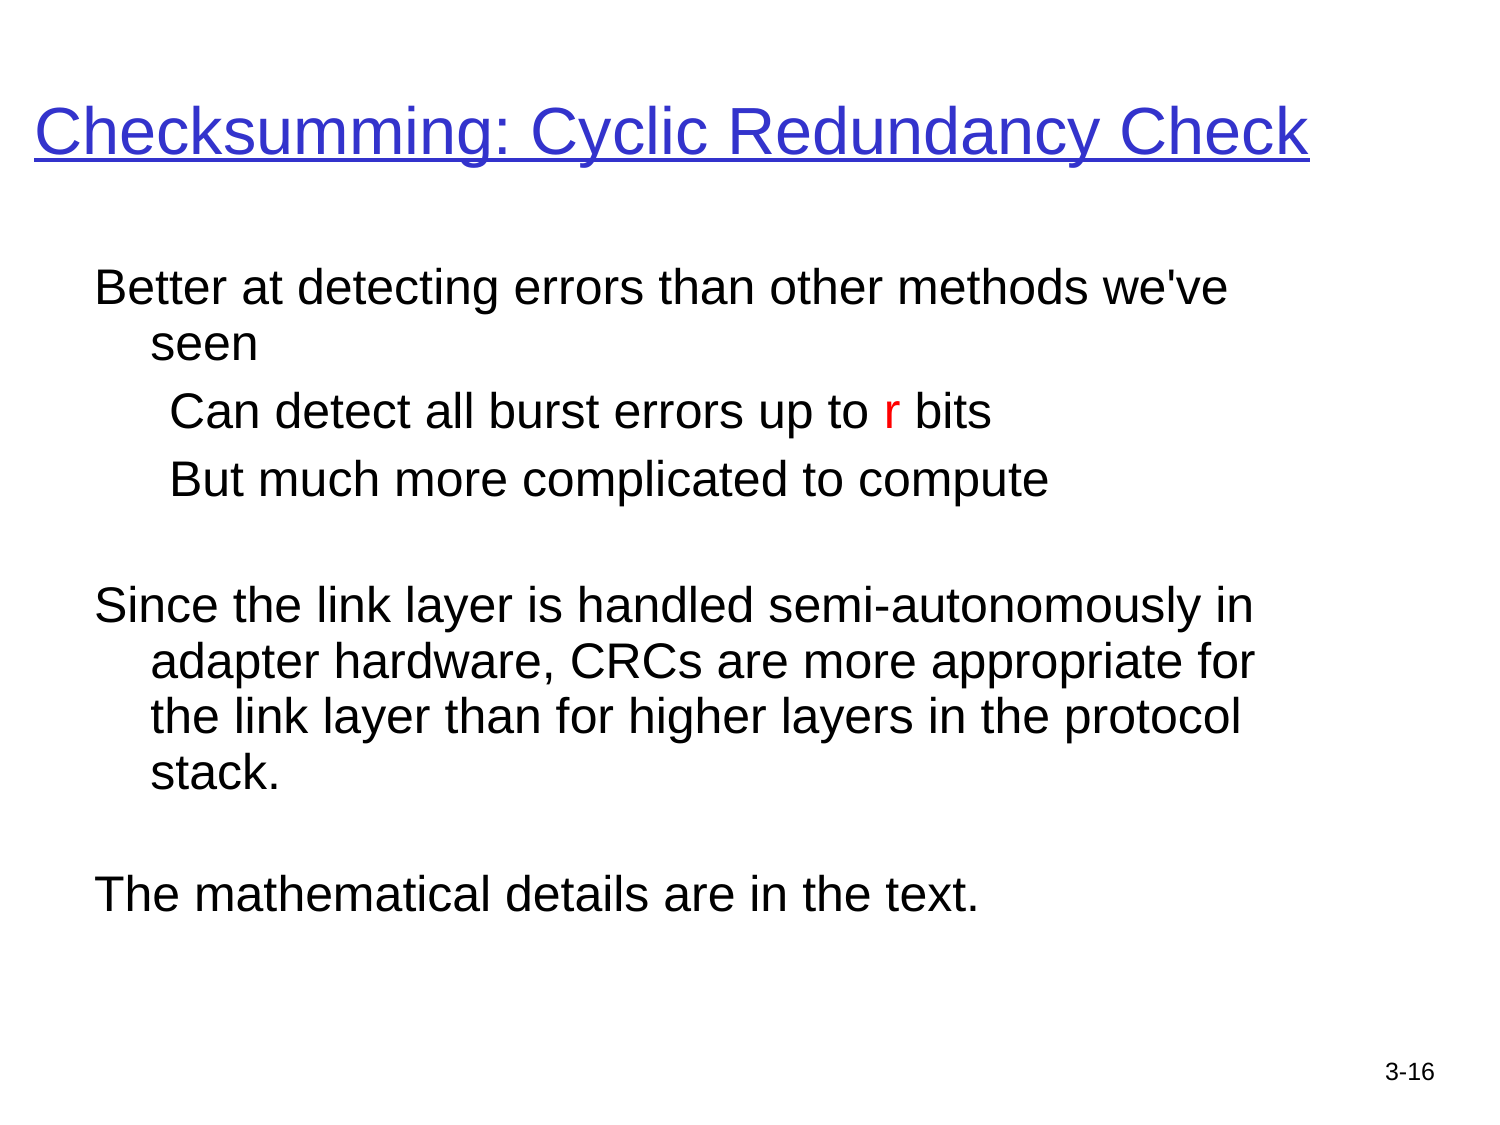

# Checksumming: Cyclic Redundancy Check
Better at detecting errors than other methods we've seen
Can detect all burst errors up to r bits
But much more complicated to compute
Since the link layer is handled semi-autonomously in adapter hardware, CRCs are more appropriate for the link layer than for higher layers in the protocol stack.
The mathematical details are in the text.
16